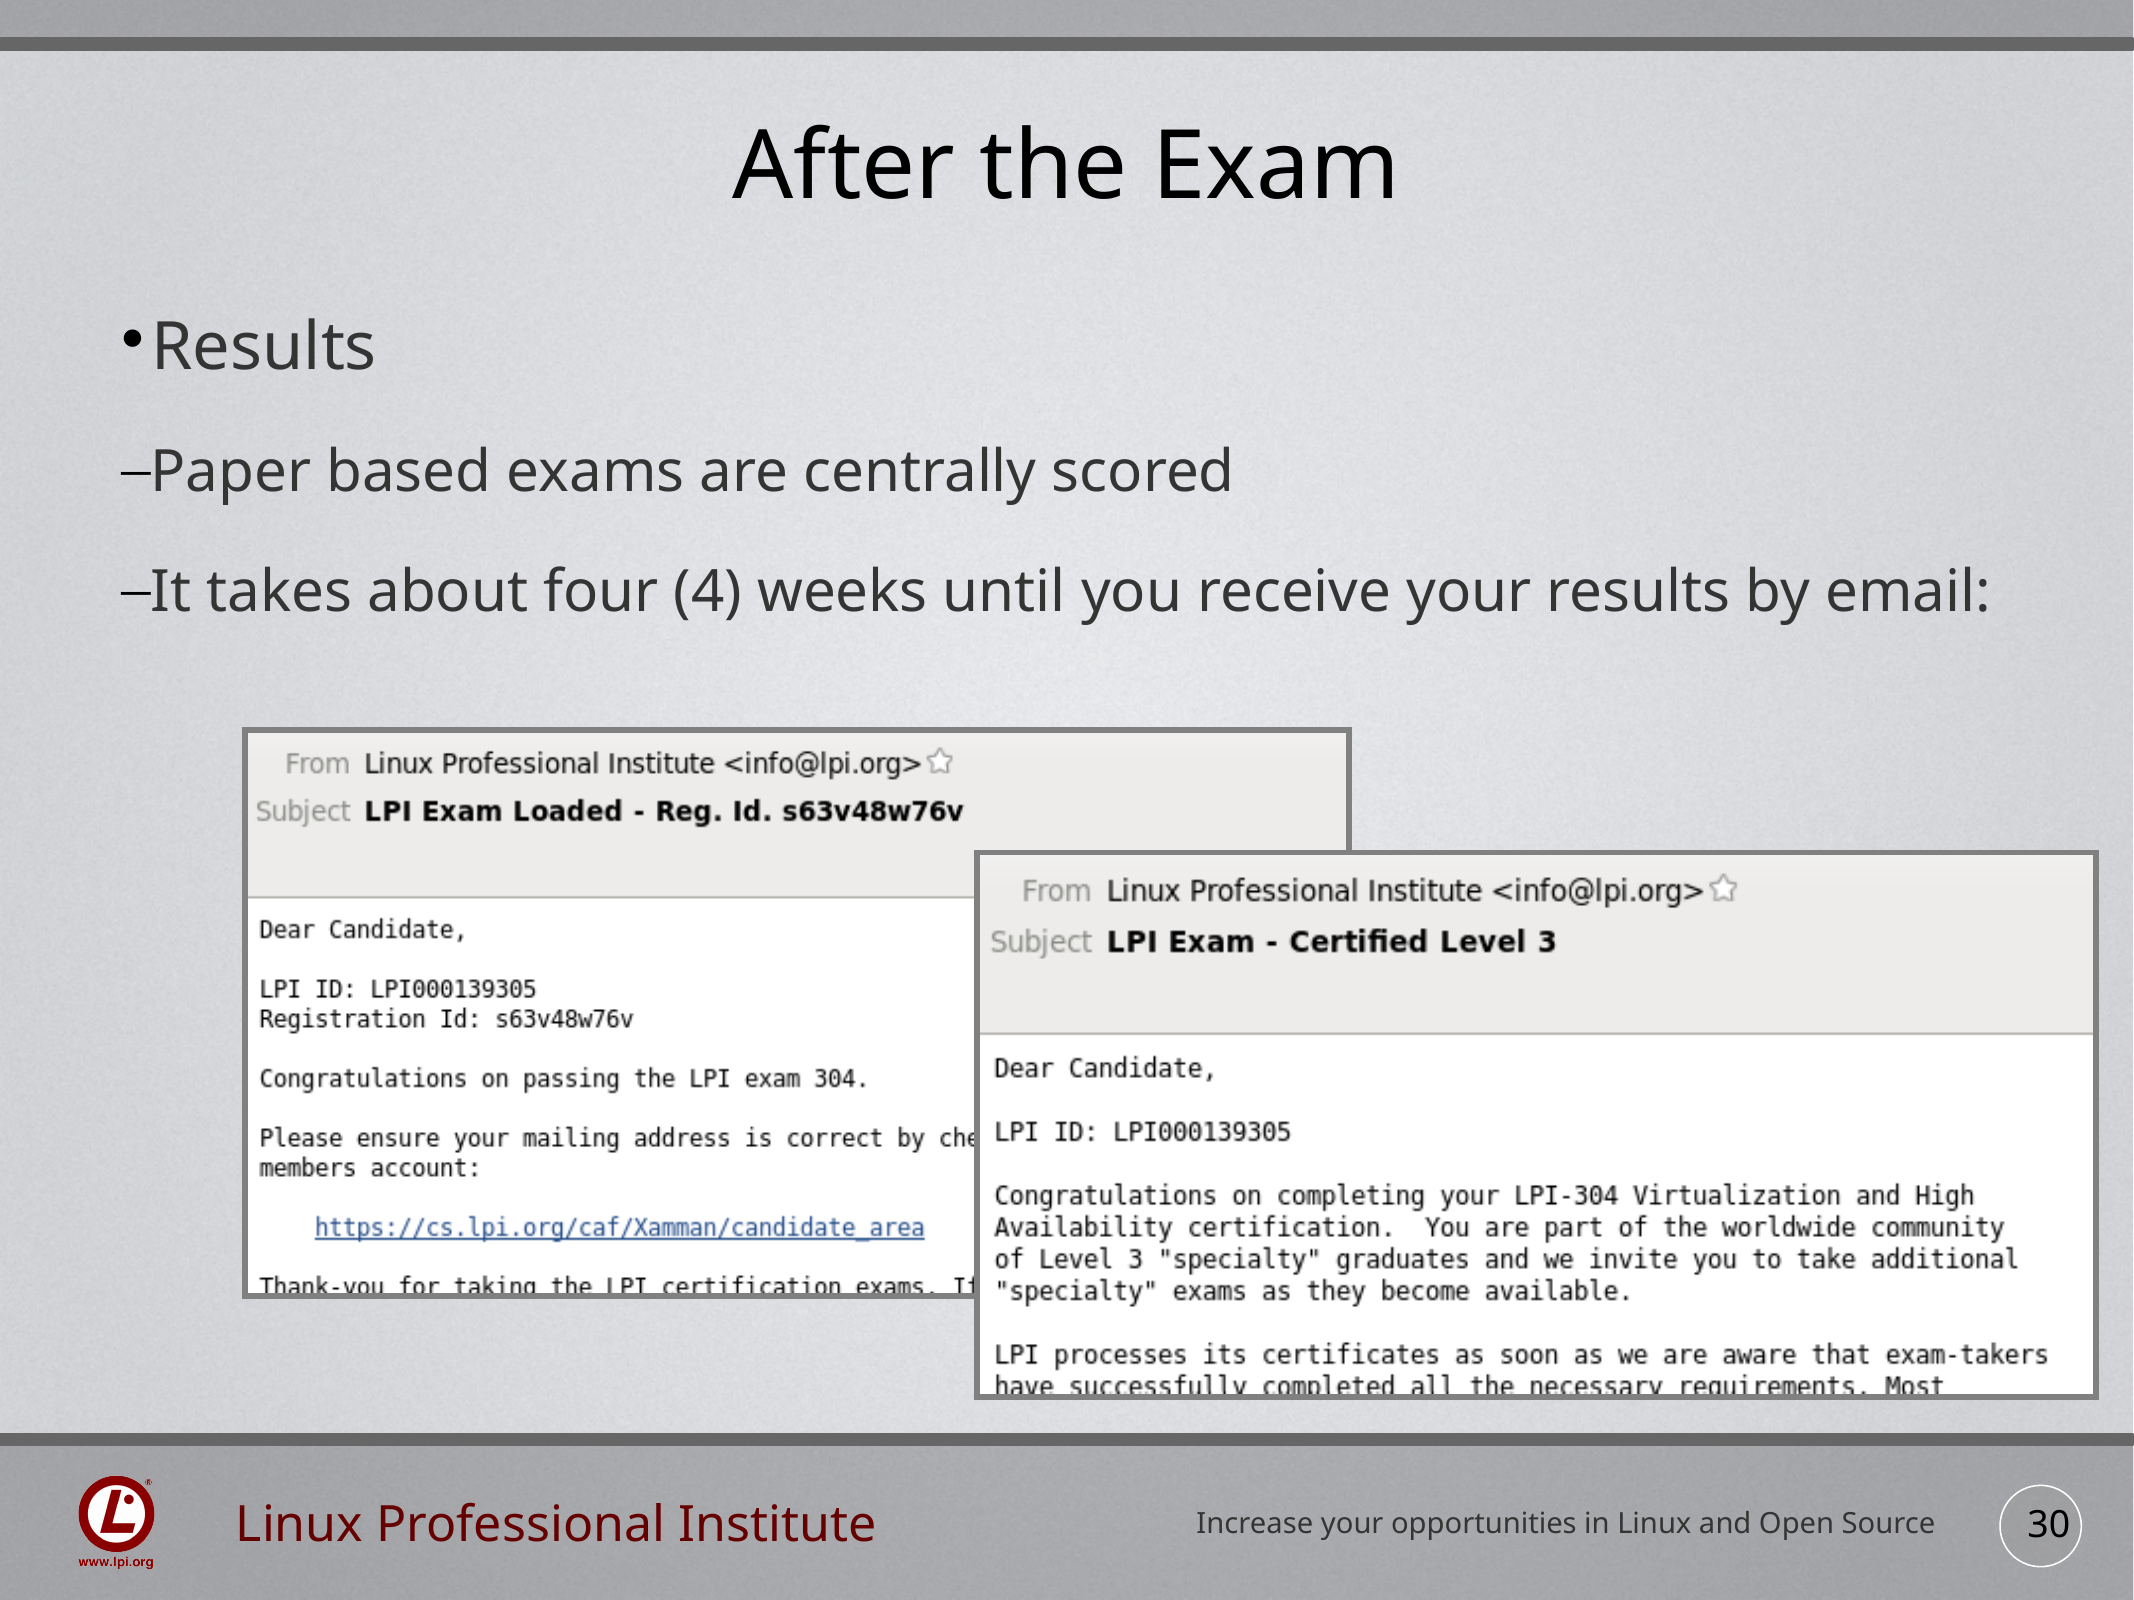

# After the Exam
Results
Paper based exams are centrally scored
It takes about four (4) weeks until you receive your results by email: